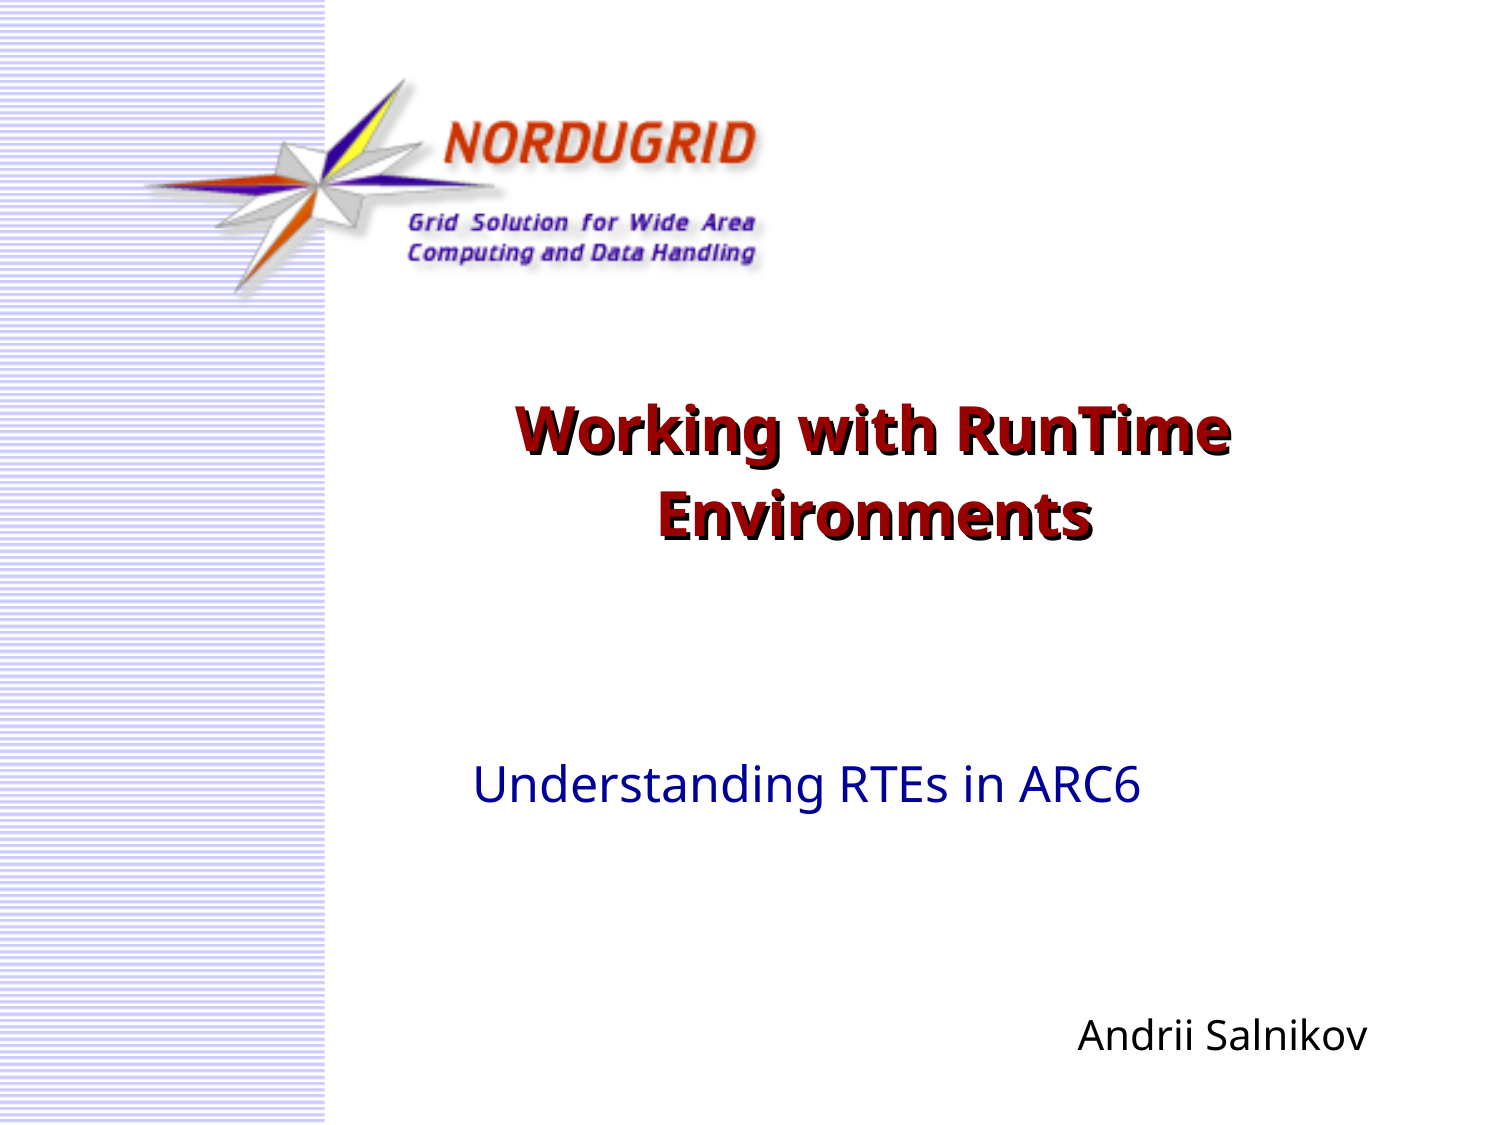

# Working with RunTime Environments
Understanding RTEs in ARC6
Andrii Salnikov